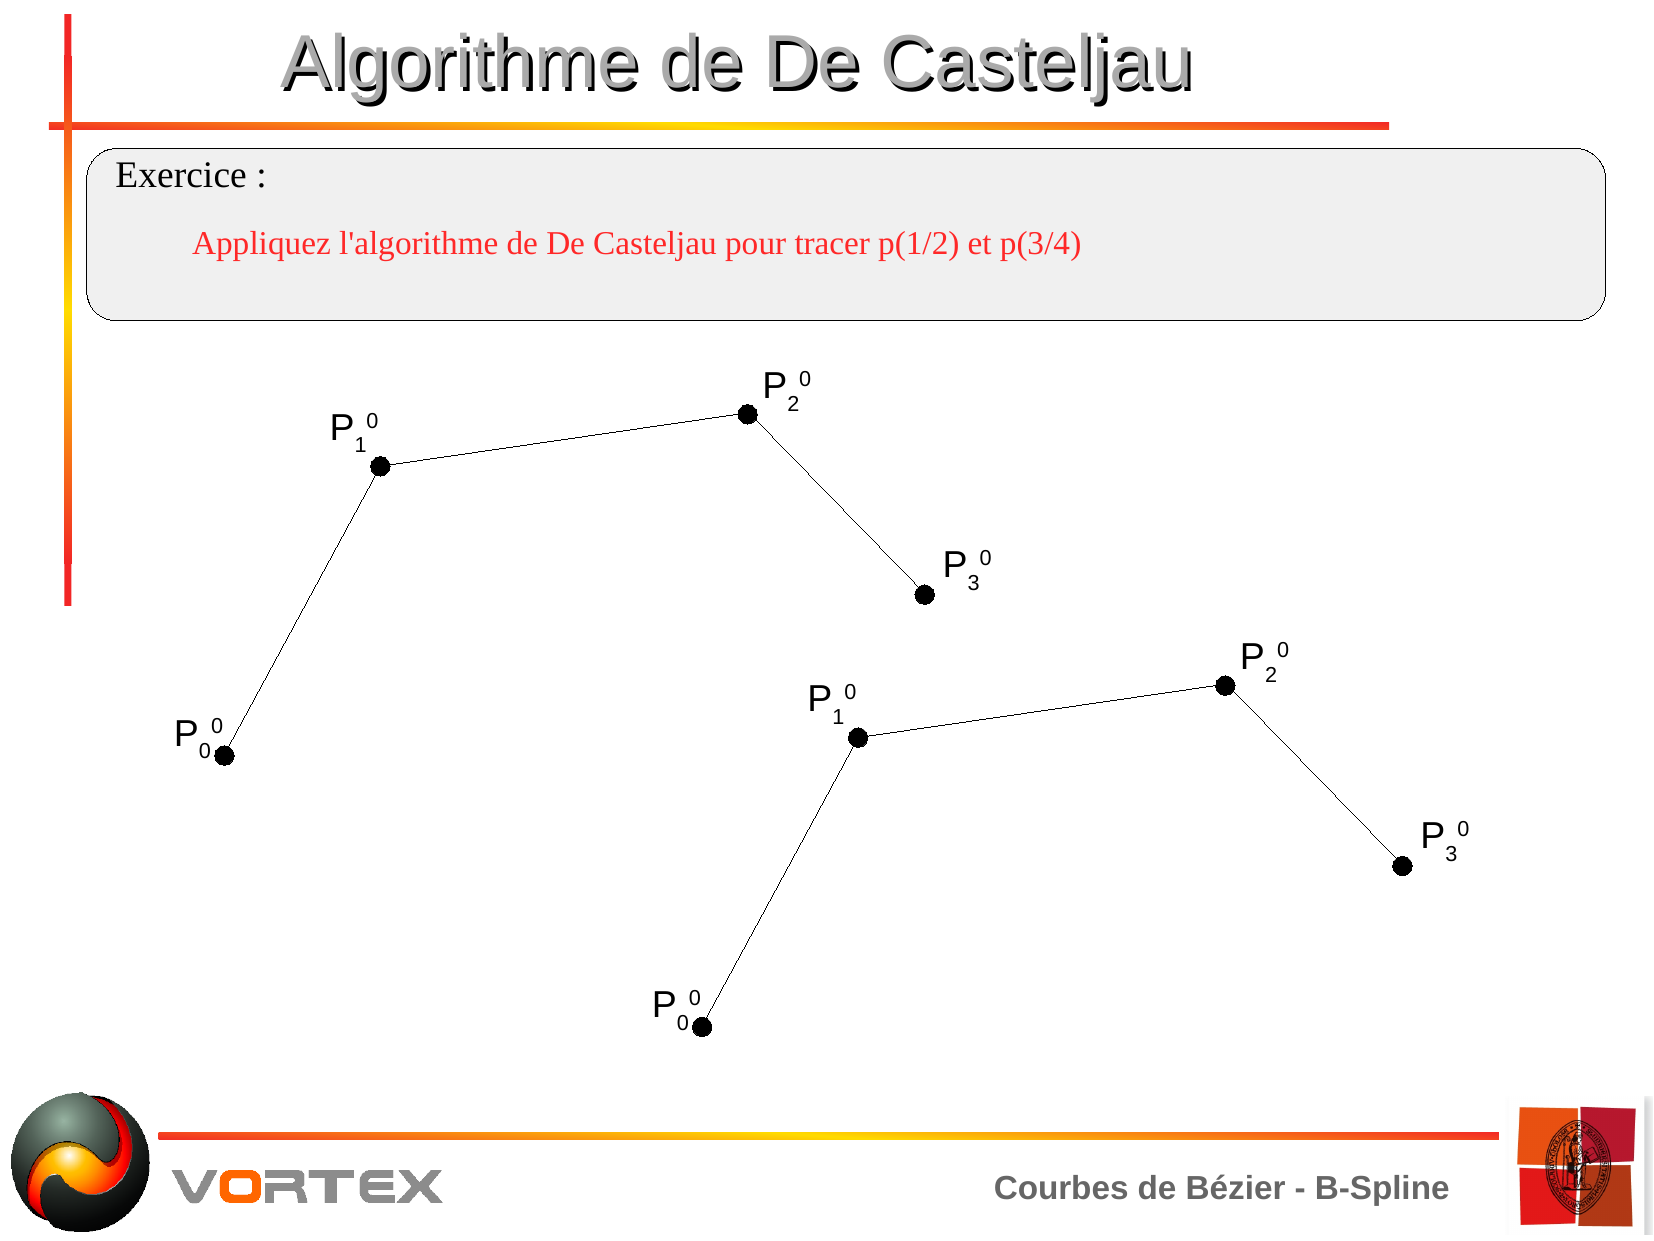

# Algorithme de De Casteljau
Exercice :
Appliquez l'algorithme de De Casteljau pour tracer p(1/2) et p(3/4)
P20
P10
P30
P00
P20
P10
P30
P00